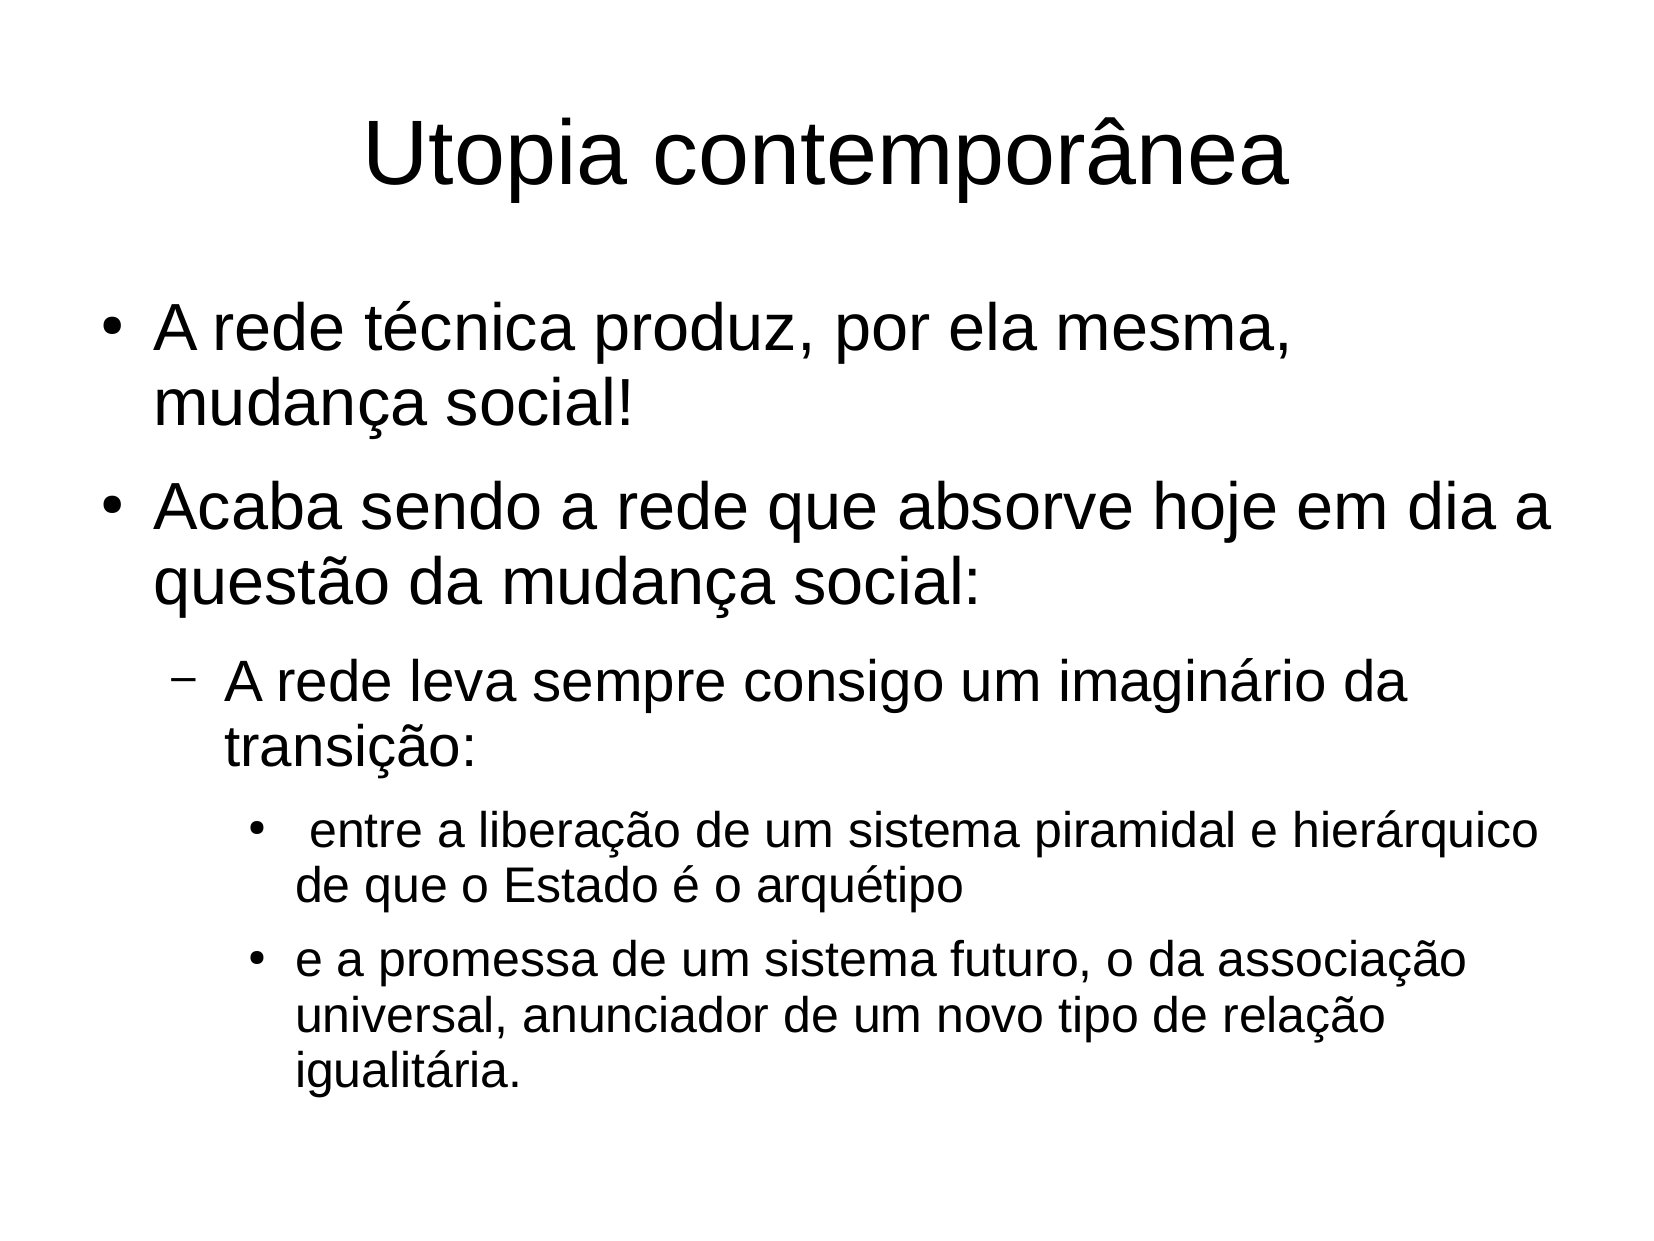

# Utopia contemporânea
A rede técnica produz, por ela mesma, mudança social!
Acaba sendo a rede que absorve hoje em dia a questão da mudança social:
A rede leva sempre consigo um imaginário da transição:
 entre a liberação de um sistema piramidal e hierárquico de que o Estado é o arquétipo
e a promessa de um sistema futuro, o da associação universal, anunciador de um novo tipo de relação igualitária.